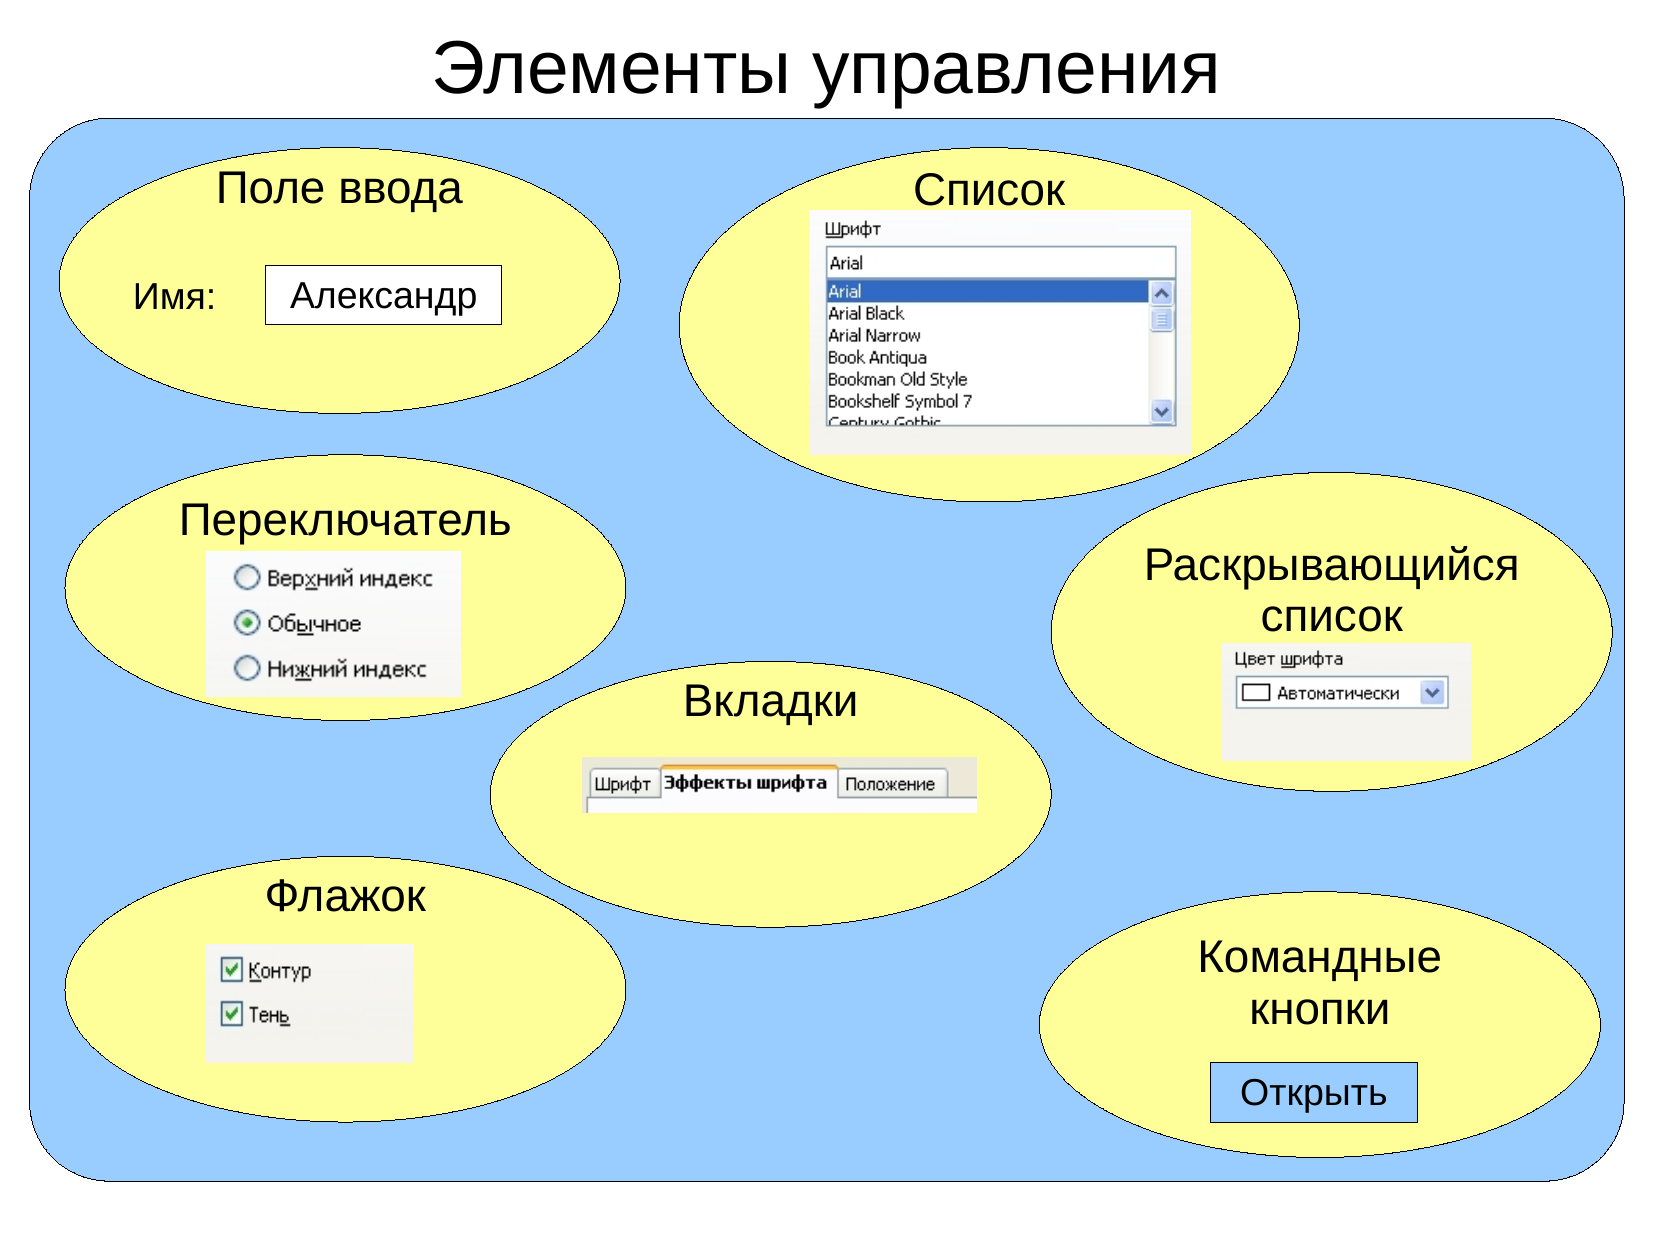

Элементы управления
Поле ввода
Список
Александр
Имя:
Переключатель
Раскрывающийся
список
Вкладки
Флажок
Командные
кнопки
Открыть